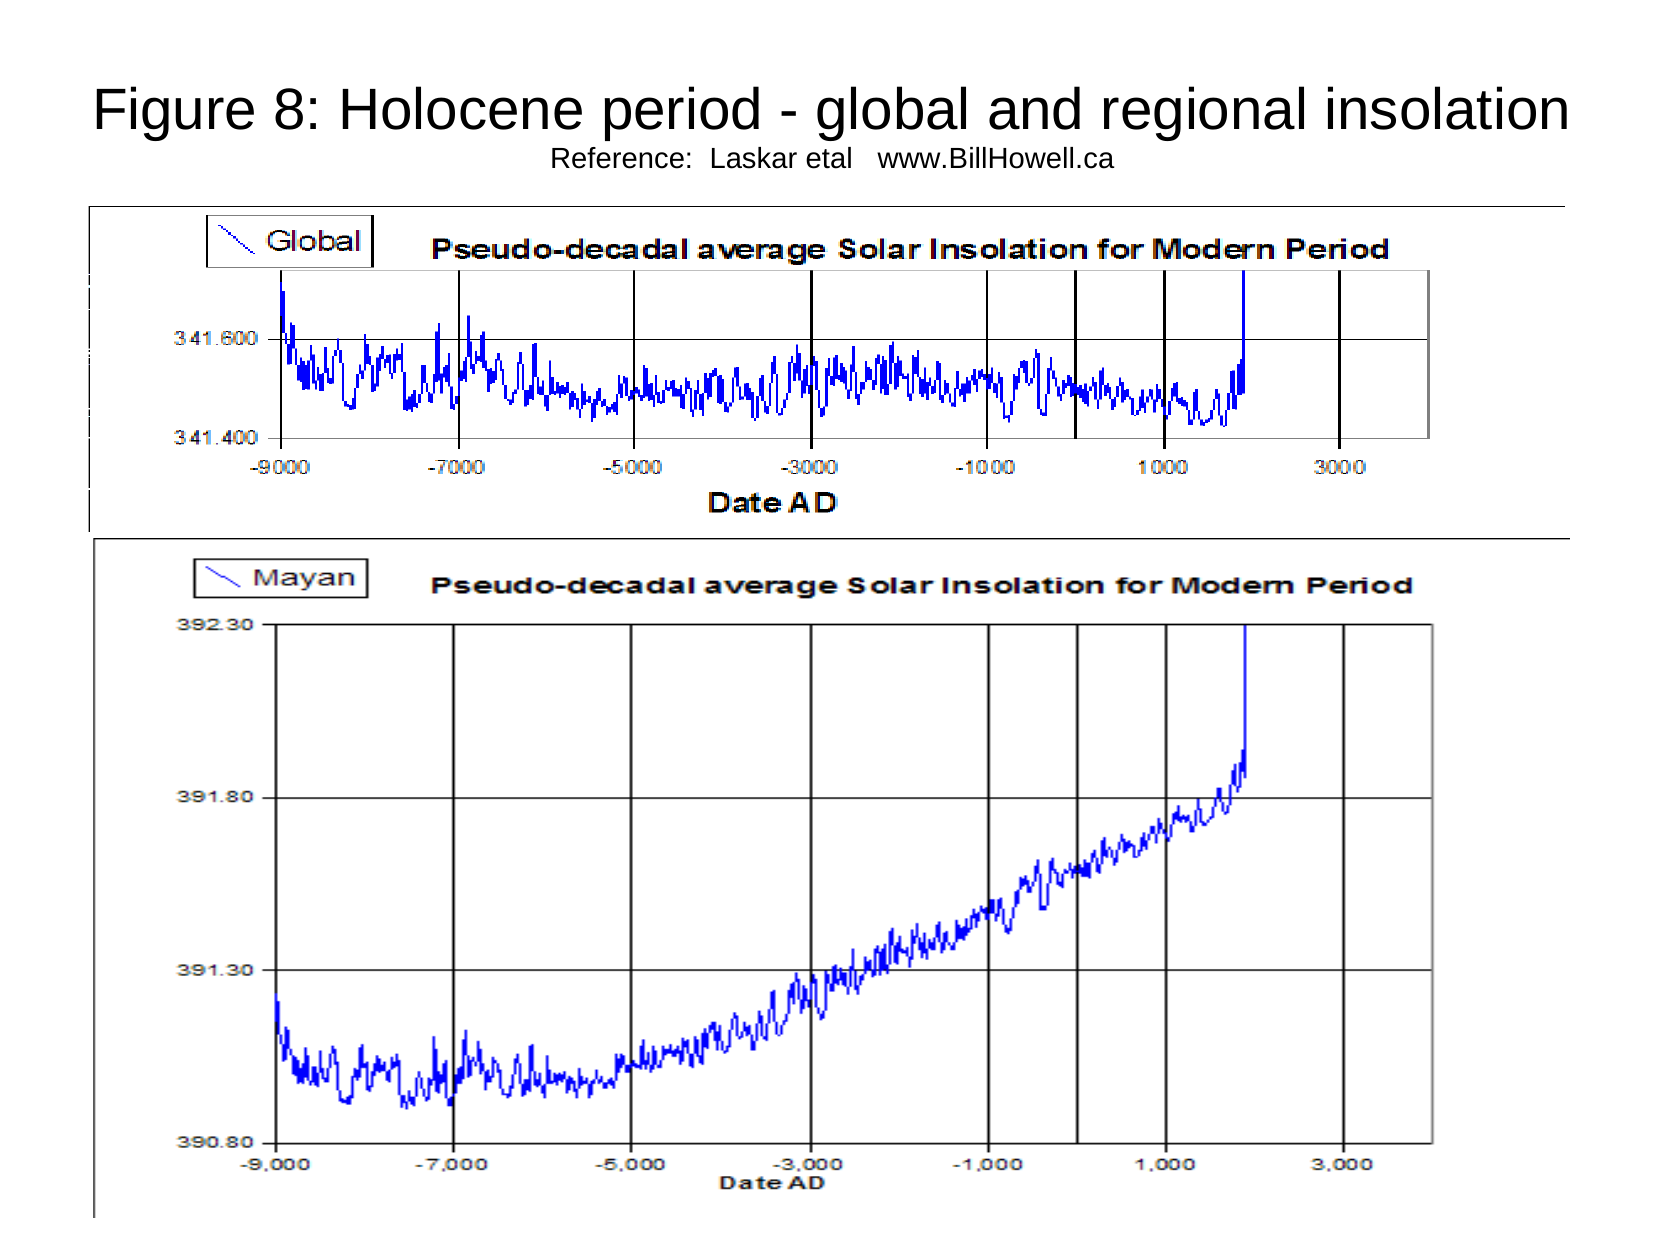

# Figure 8: Holocene period - global and regional insolation Reference: Laskar etal www.BillHowell.ca